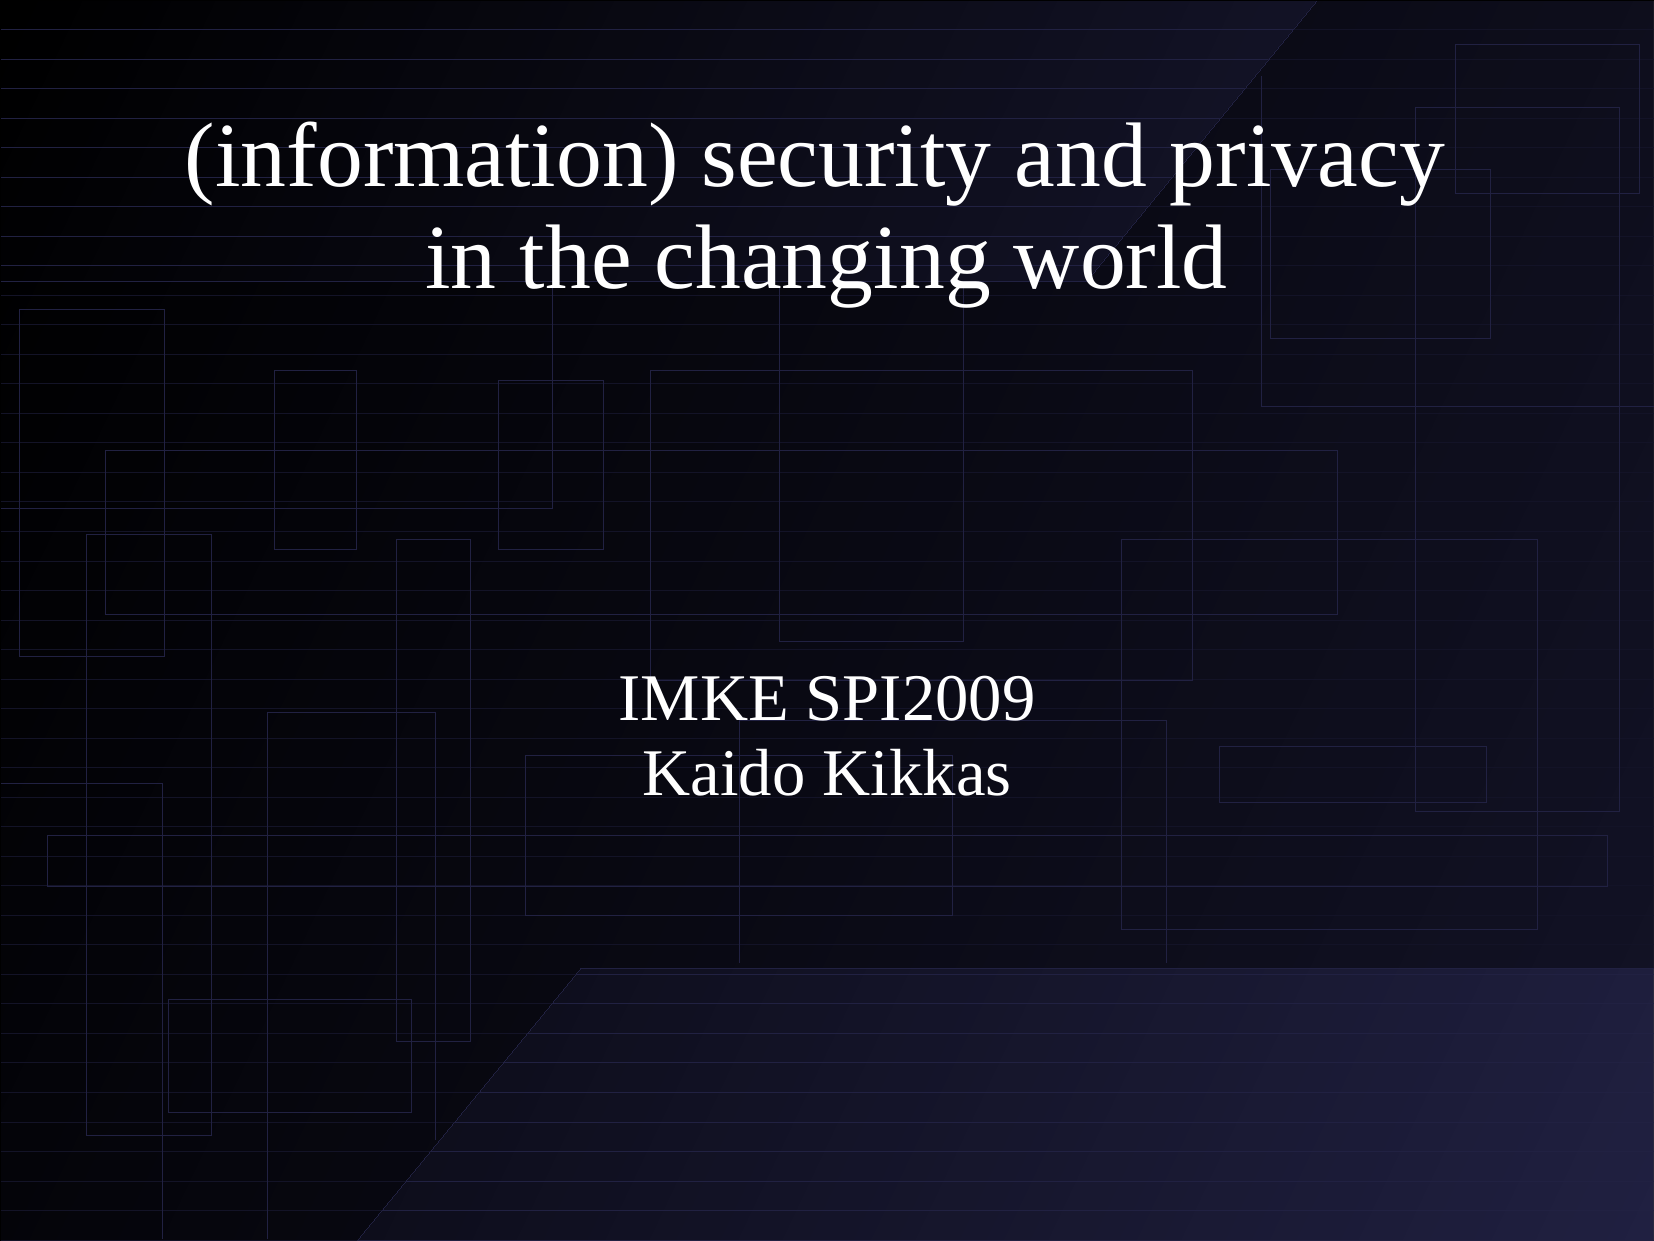

# (information) security and privacy in the changing world
IMKE SPI2009
Kaido Kikkas